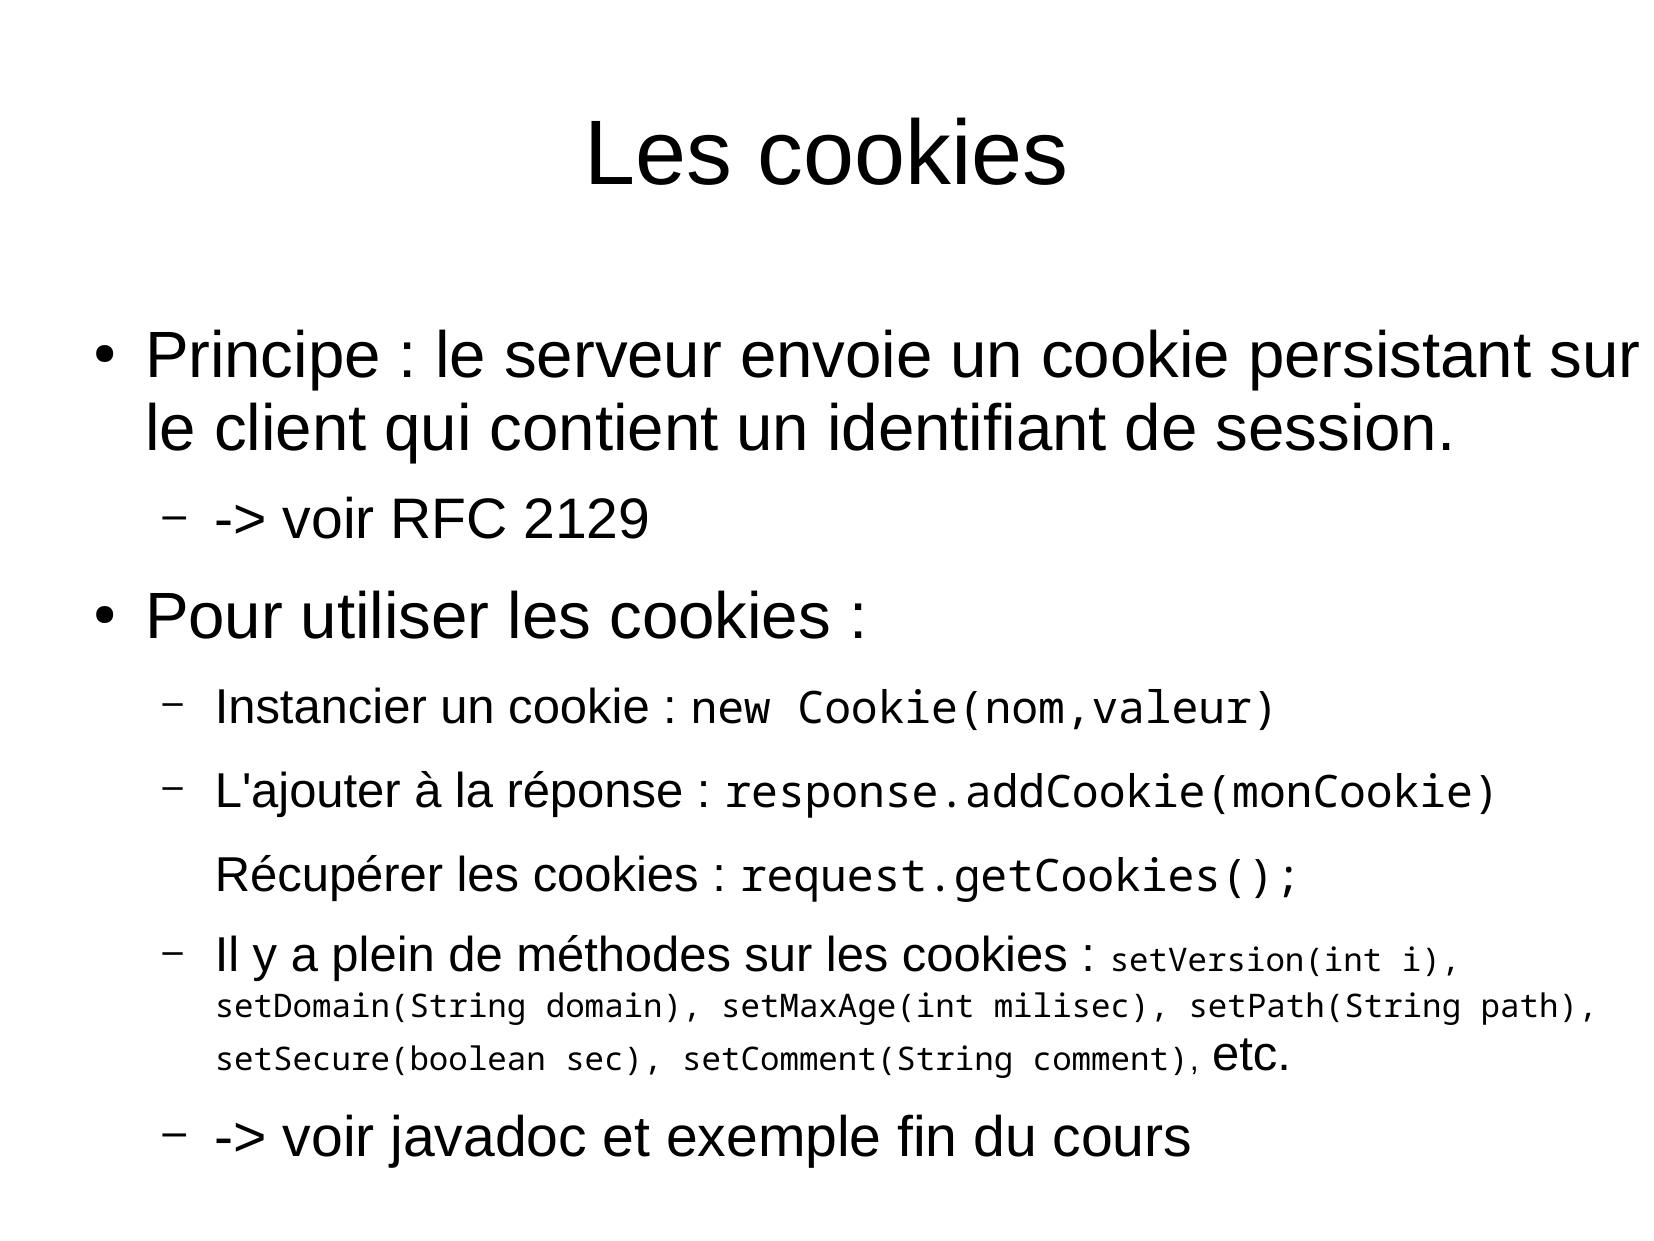

# Les cookies
Principe : le serveur envoie un cookie persistant sur le client qui contient un identifiant de session.
-> voir RFC 2129
Pour utiliser les cookies :
Instancier un cookie : new Cookie(nom,valeur)
L'ajouter à la réponse : response.addCookie(monCookie)
Récupérer les cookies : request.getCookies();
Il y a plein de méthodes sur les cookies : setVersion(int i), setDomain(String domain), setMaxAge(int milisec), setPath(String path), setSecure(boolean sec), setComment(String comment), etc.
-> voir javadoc et exemple fin du cours